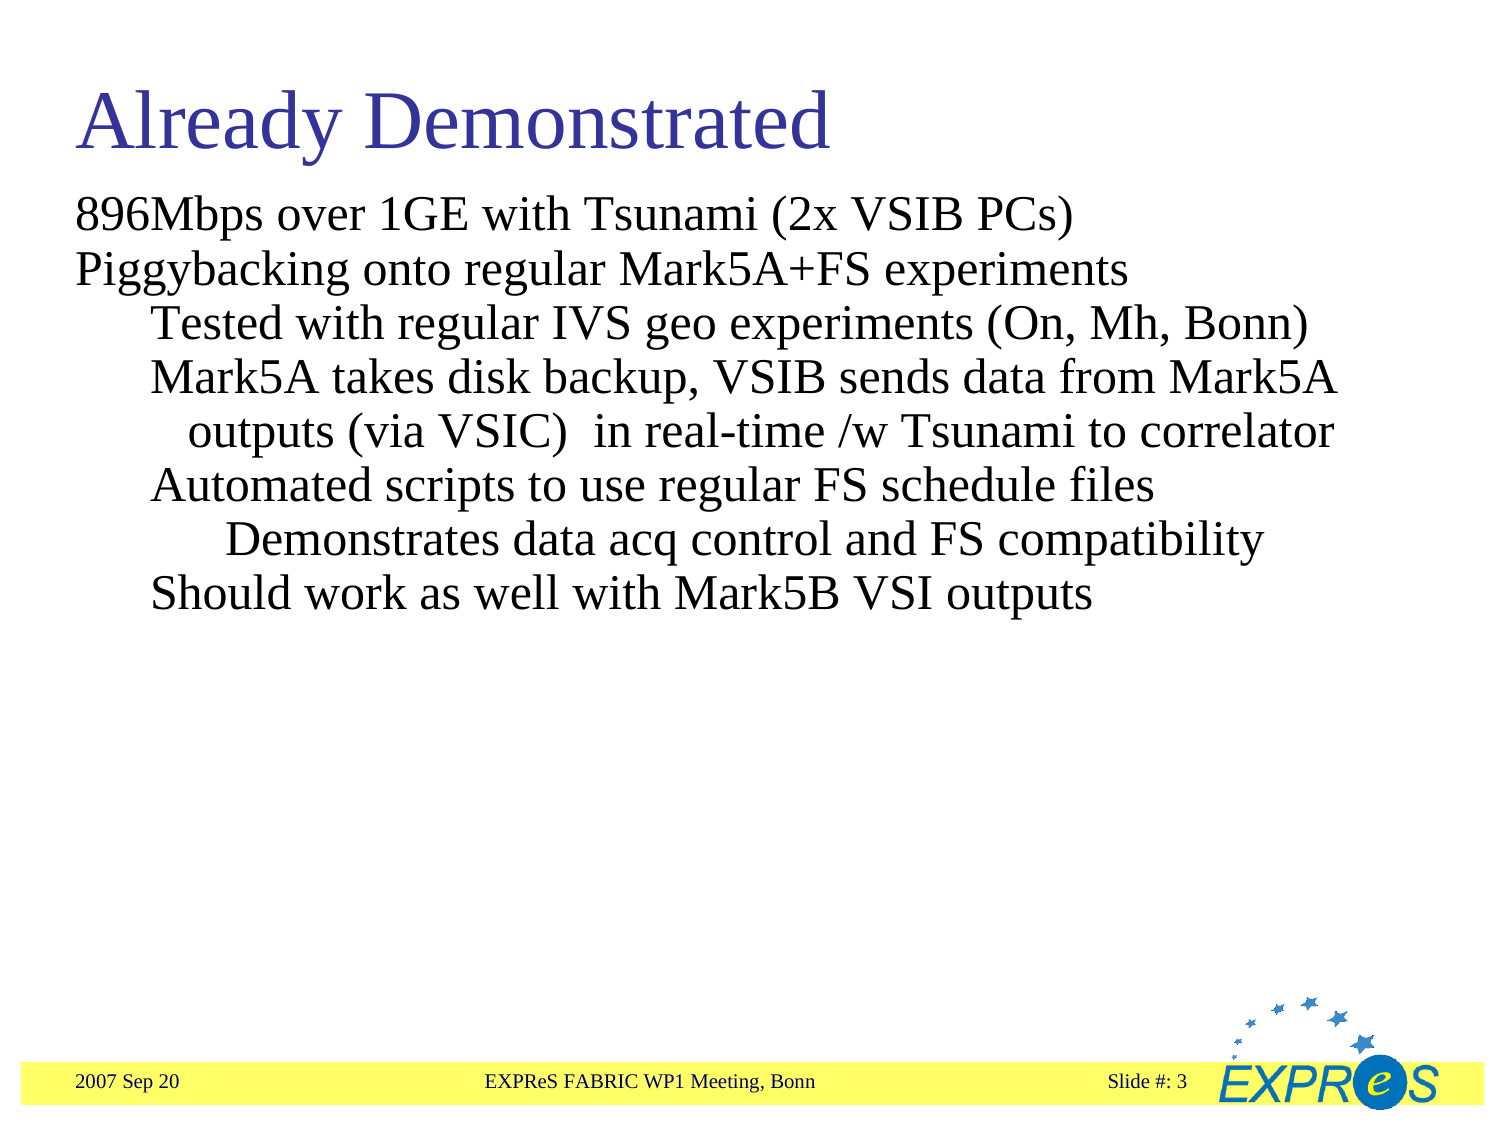

# Already Demonstrated
896Mbps over 1GE with Tsunami (2x VSIB PCs)
Piggybacking onto regular Mark5A+FS experiments
Tested with regular IVS geo experiments (On, Mh, Bonn)
Mark5A takes disk backup, VSIB sends data from Mark5A outputs (via VSIC) in real-time /w Tsunami to correlator
Automated scripts to use regular FS schedule files
Demonstrates data acq control and FS compatibility
Should work as well with Mark5B VSI outputs